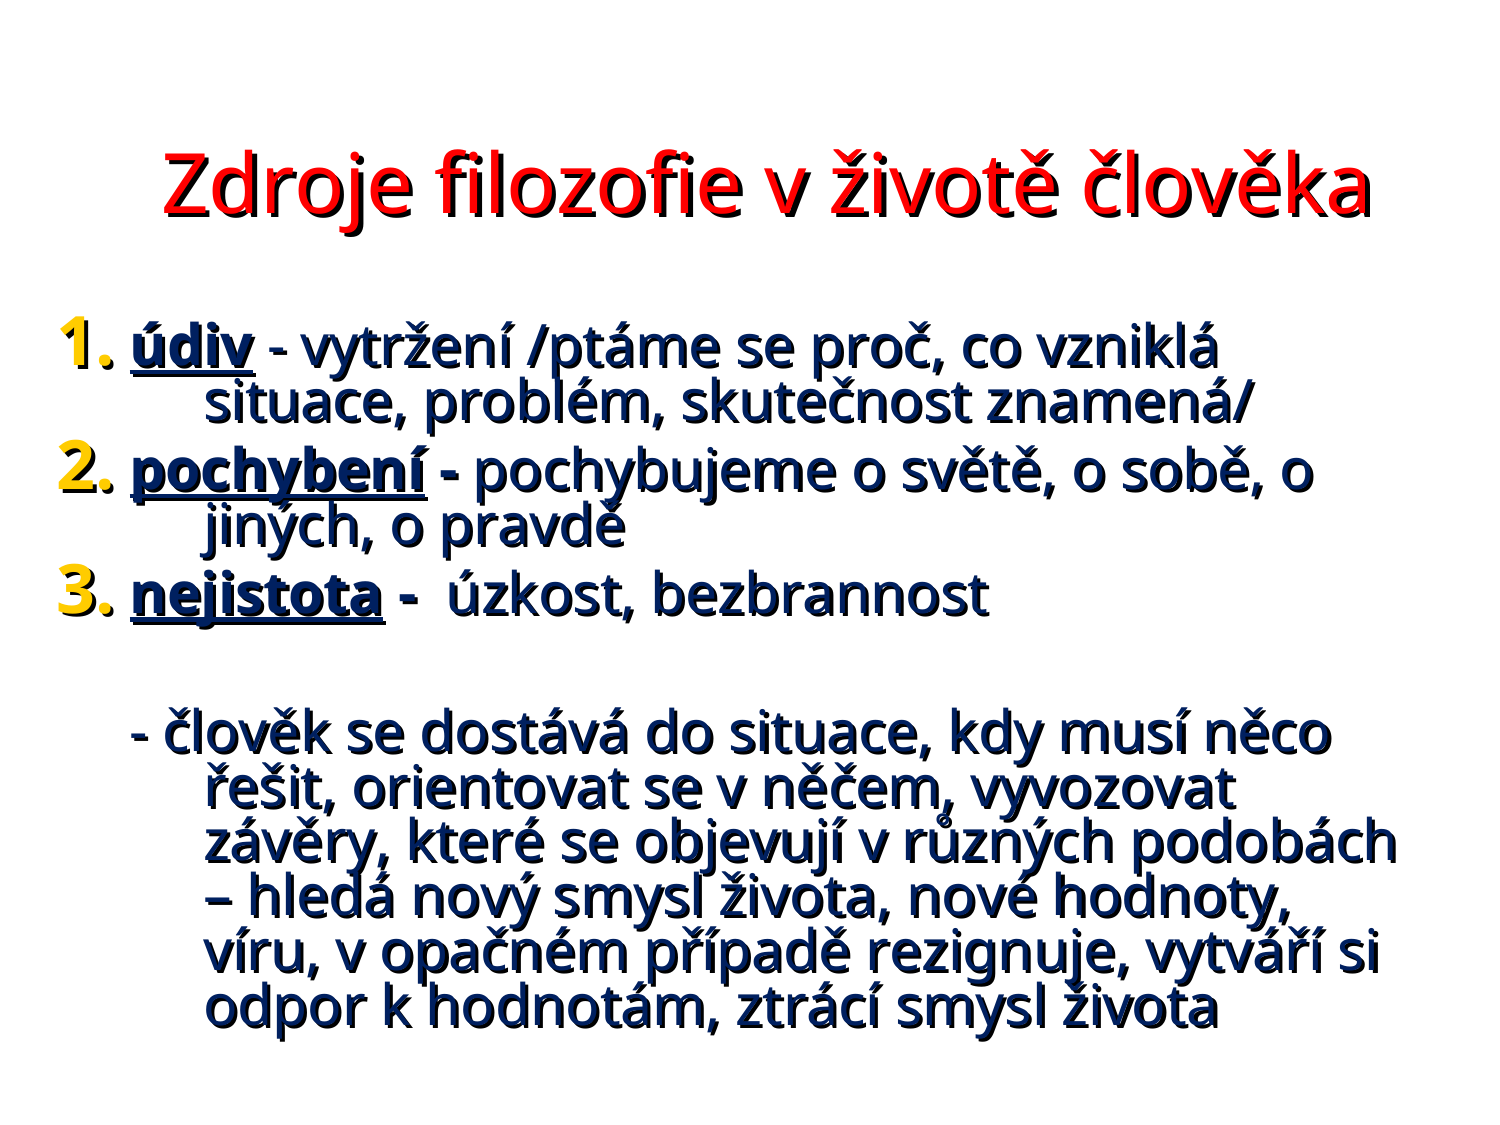

# Zdroje filozofie v životě člověka
údiv - vytržení /ptáme se proč, co vzniklá situace, problém, skutečnost znamená/
pochybení - pochybujeme o světě, o sobě, o jiných, o pravdě
nejistota - úzkost, bezbrannost
- člověk se dostává do situace, kdy musí něco řešit, orientovat se v něčem, vyvozovat závěry, které se objevují v různých podobách – hledá nový smysl života, nové hodnoty, víru, v opačném případě rezignuje, vytváří si odpor k hodnotám, ztrácí smysl života